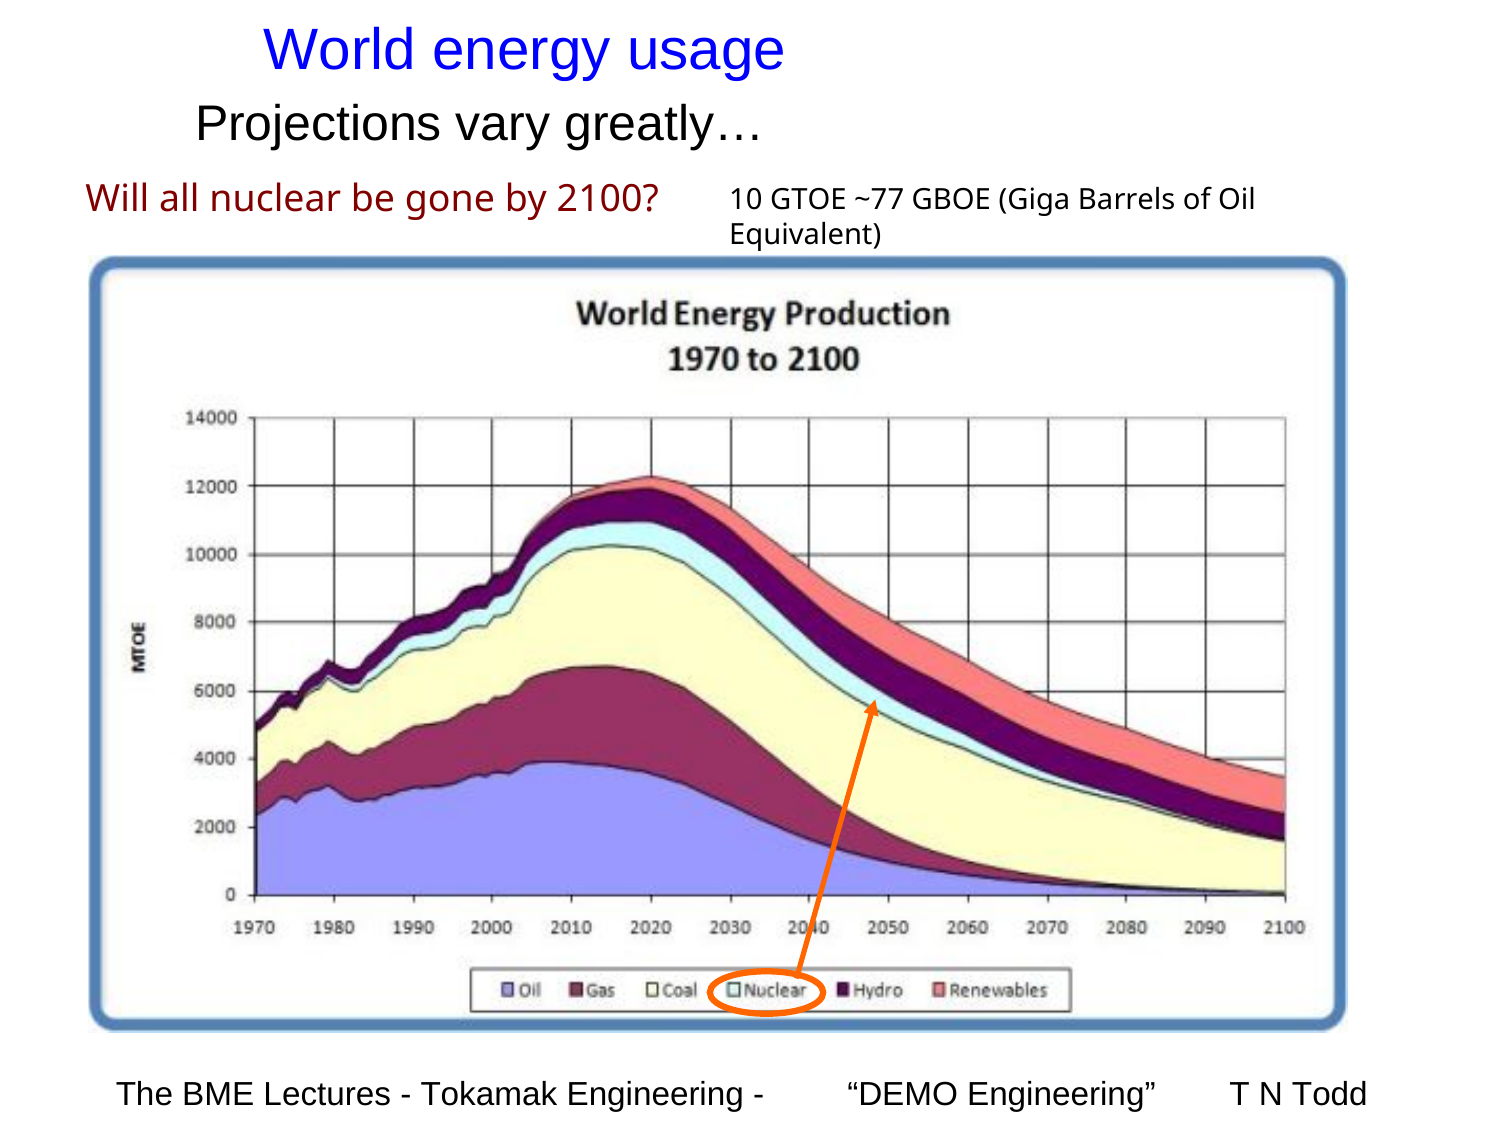

World energy usage
Projections vary greatly…
Will all nuclear be gone by 2100?
10 GTOE ~77 GBOE (Giga Barrels of Oil Equivalent)